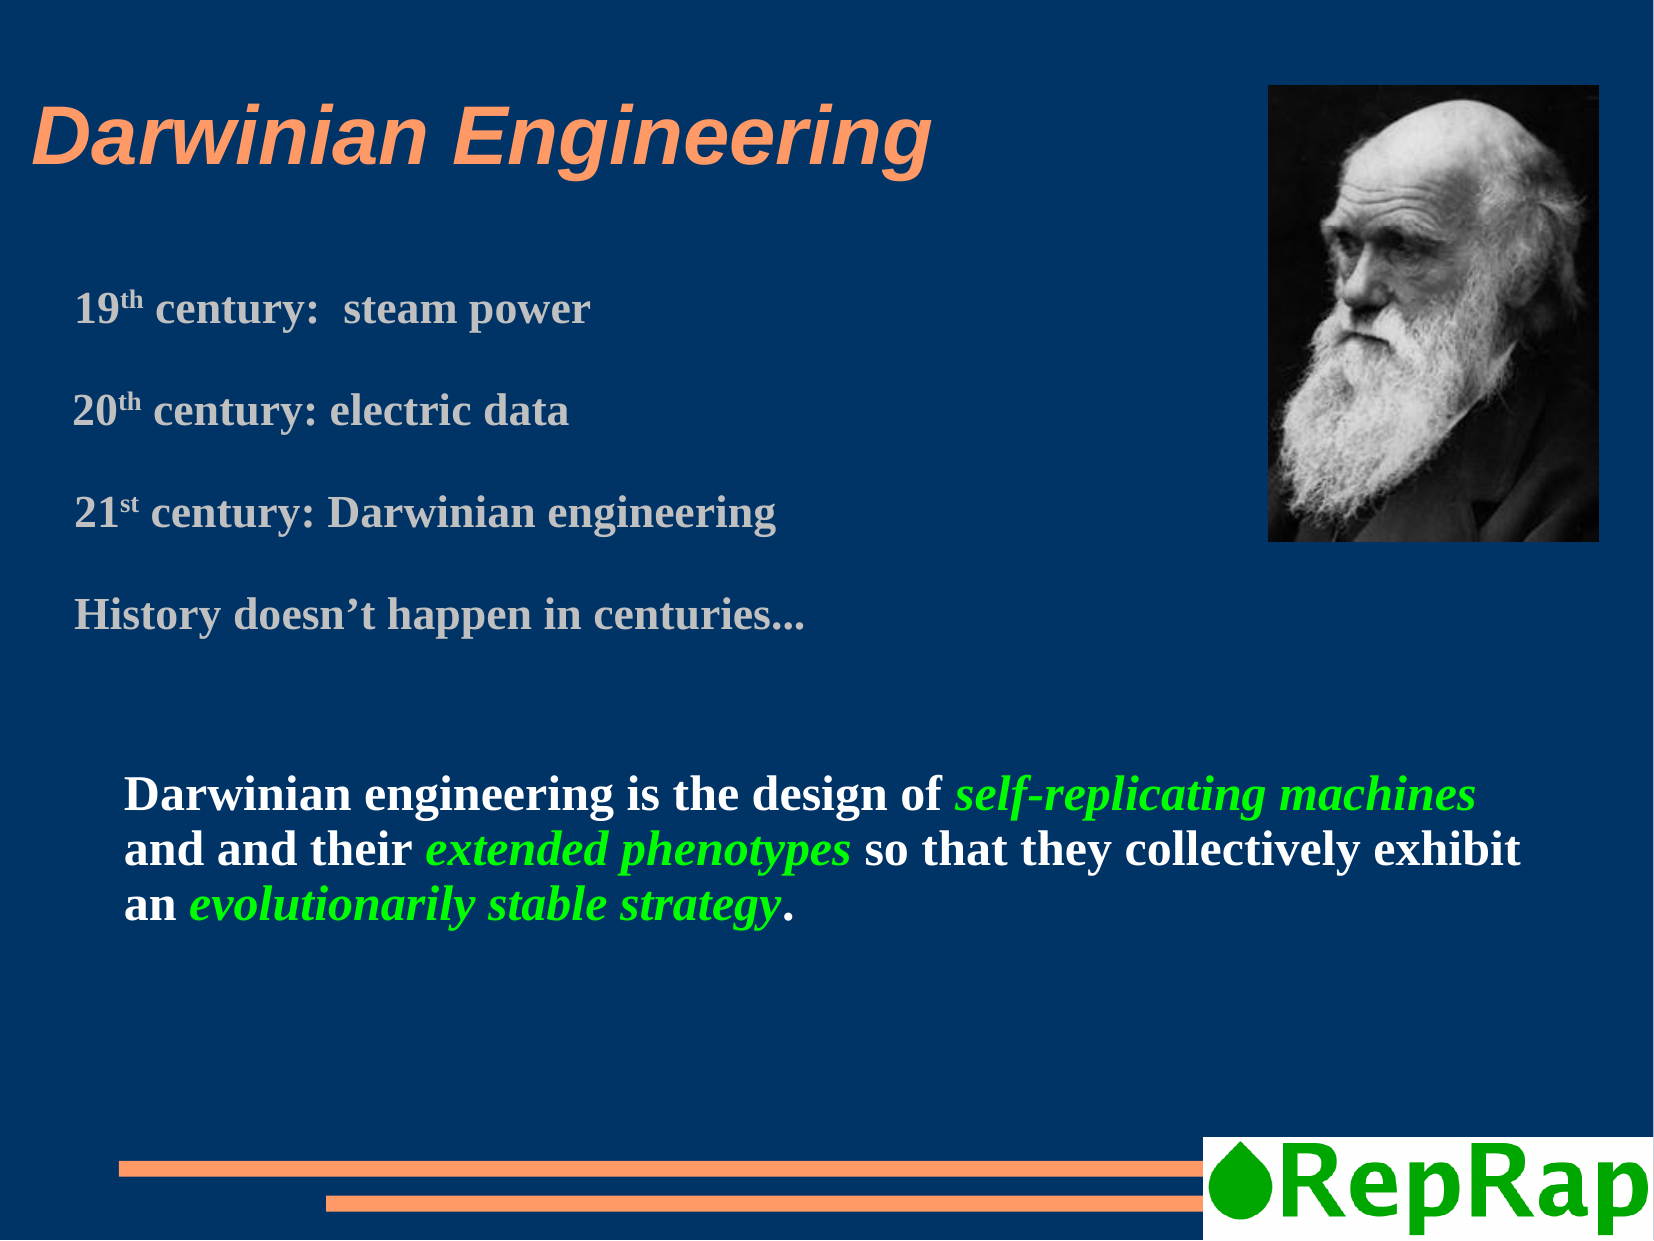

# Darwinian Engineering
 19th century: steam power
 20th century: electric data
 21st century: Darwinian engineering
 History doesn’t happen in centuries...
Darwinian engineering is the design of self-replicating machines and and their extended phenotypes so that they collectively exhibit an evolutionarily stable strategy.